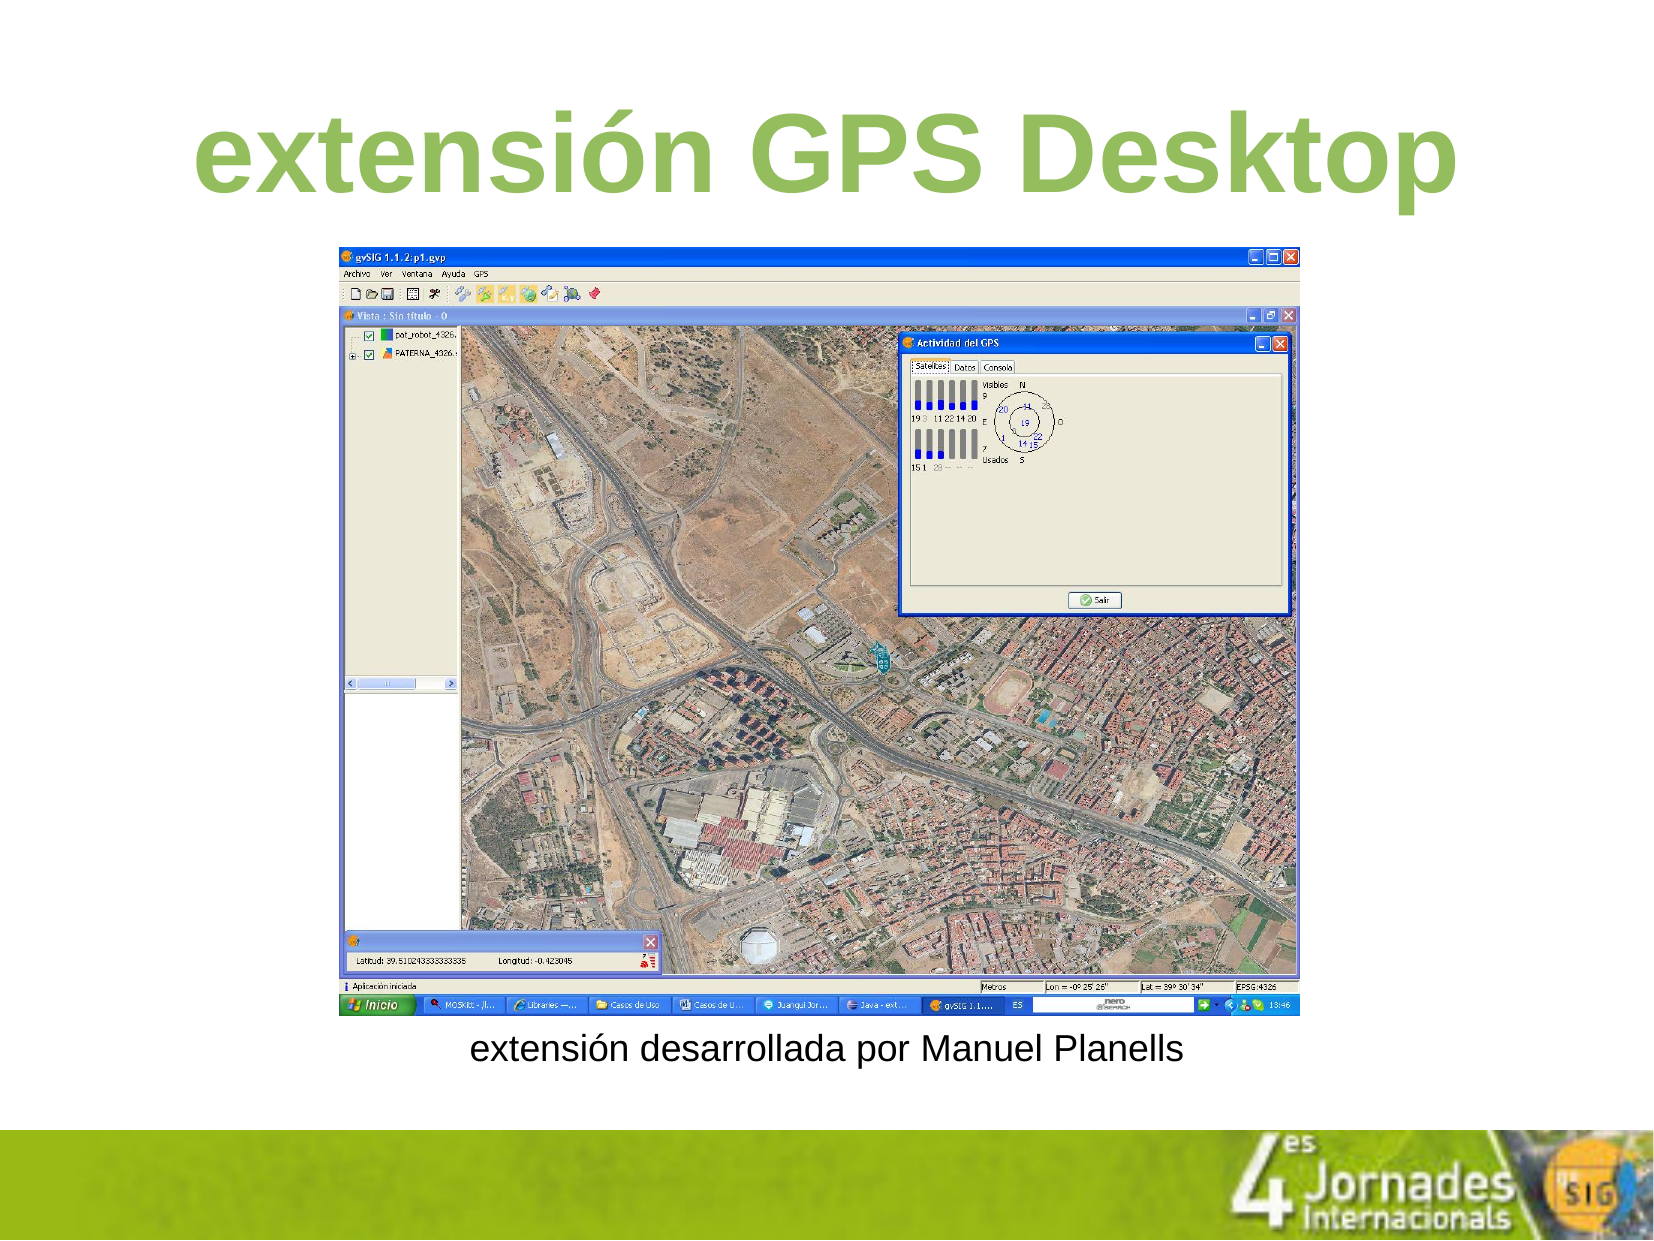

# extensión GPS Desktop
extensión desarrollada por Manuel Planells